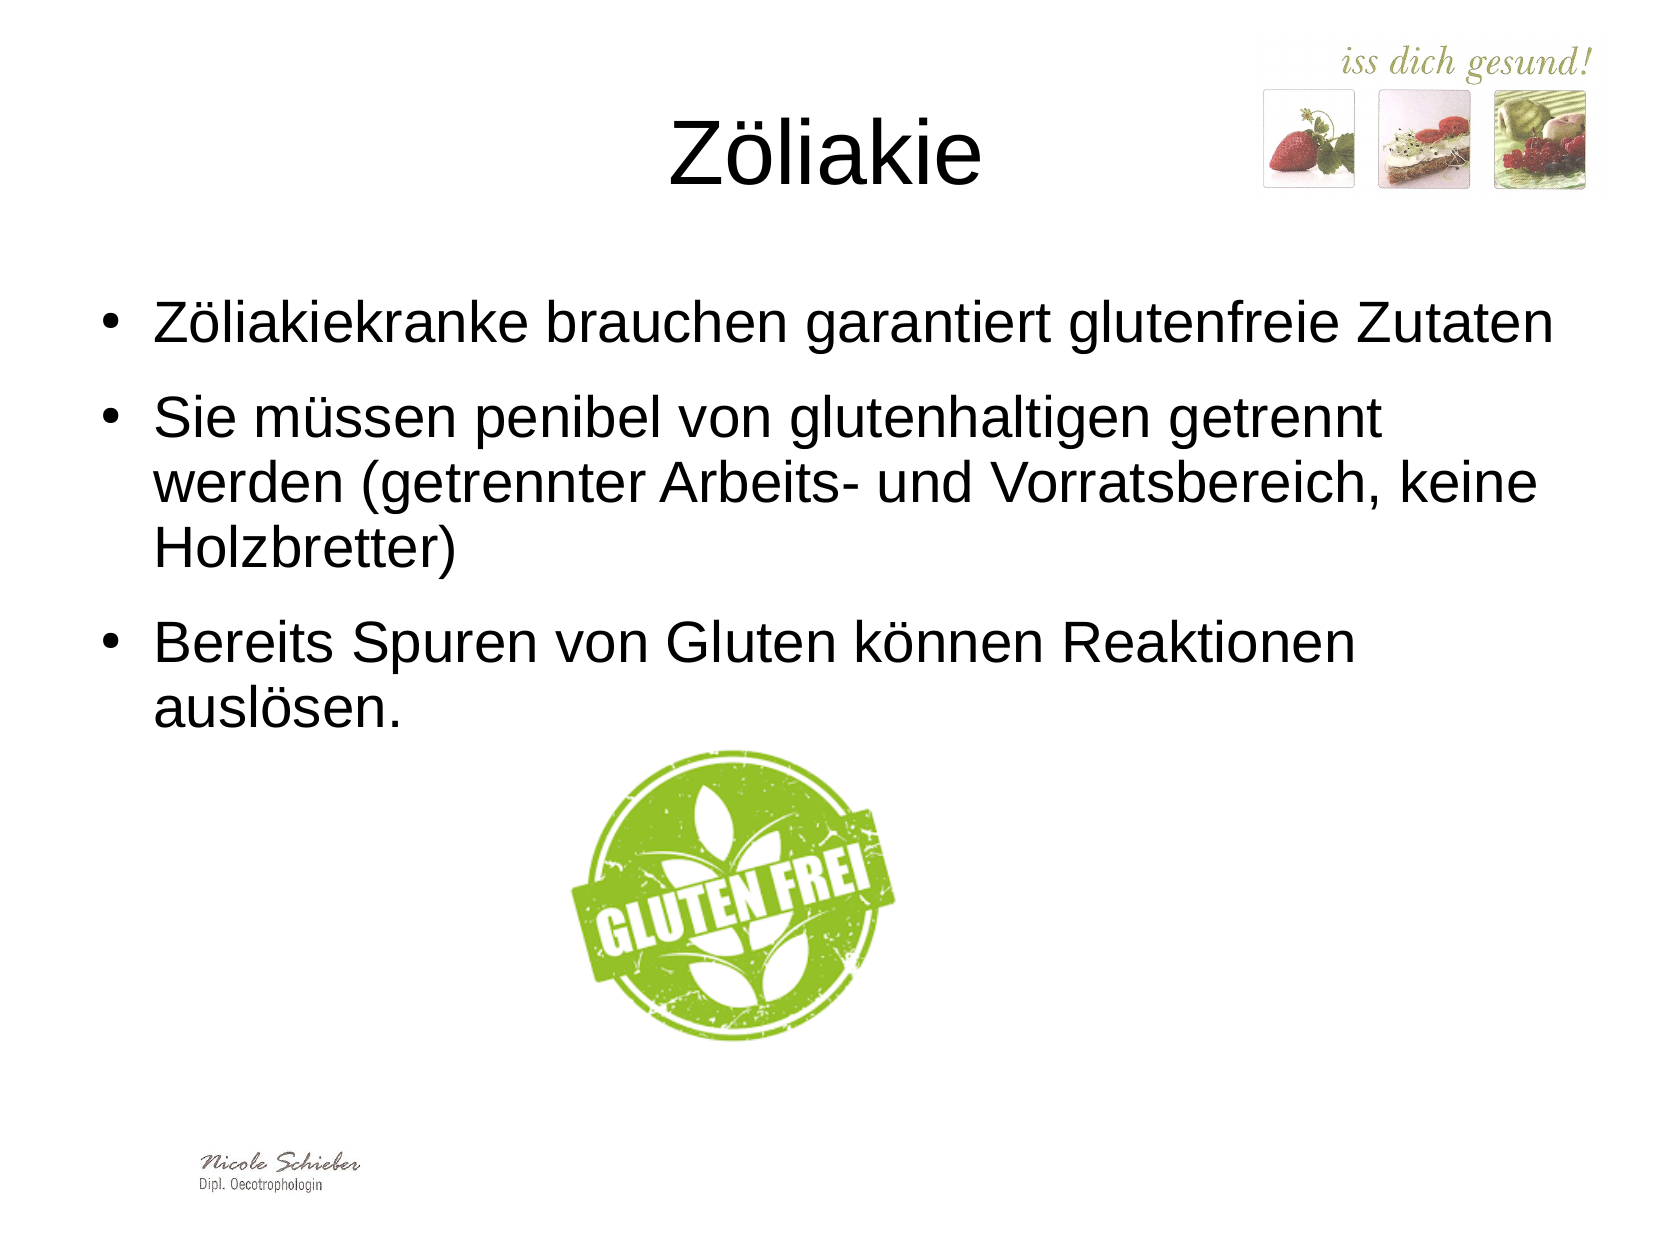

# Zöliakie
Zöliakiekranke brauchen garantiert glutenfreie Zutaten
Sie müssen penibel von glutenhaltigen getrennt werden (getrennter Arbeits- und Vorratsbereich, keine Holzbretter)
Bereits Spuren von Gluten können Reaktionen auslösen.